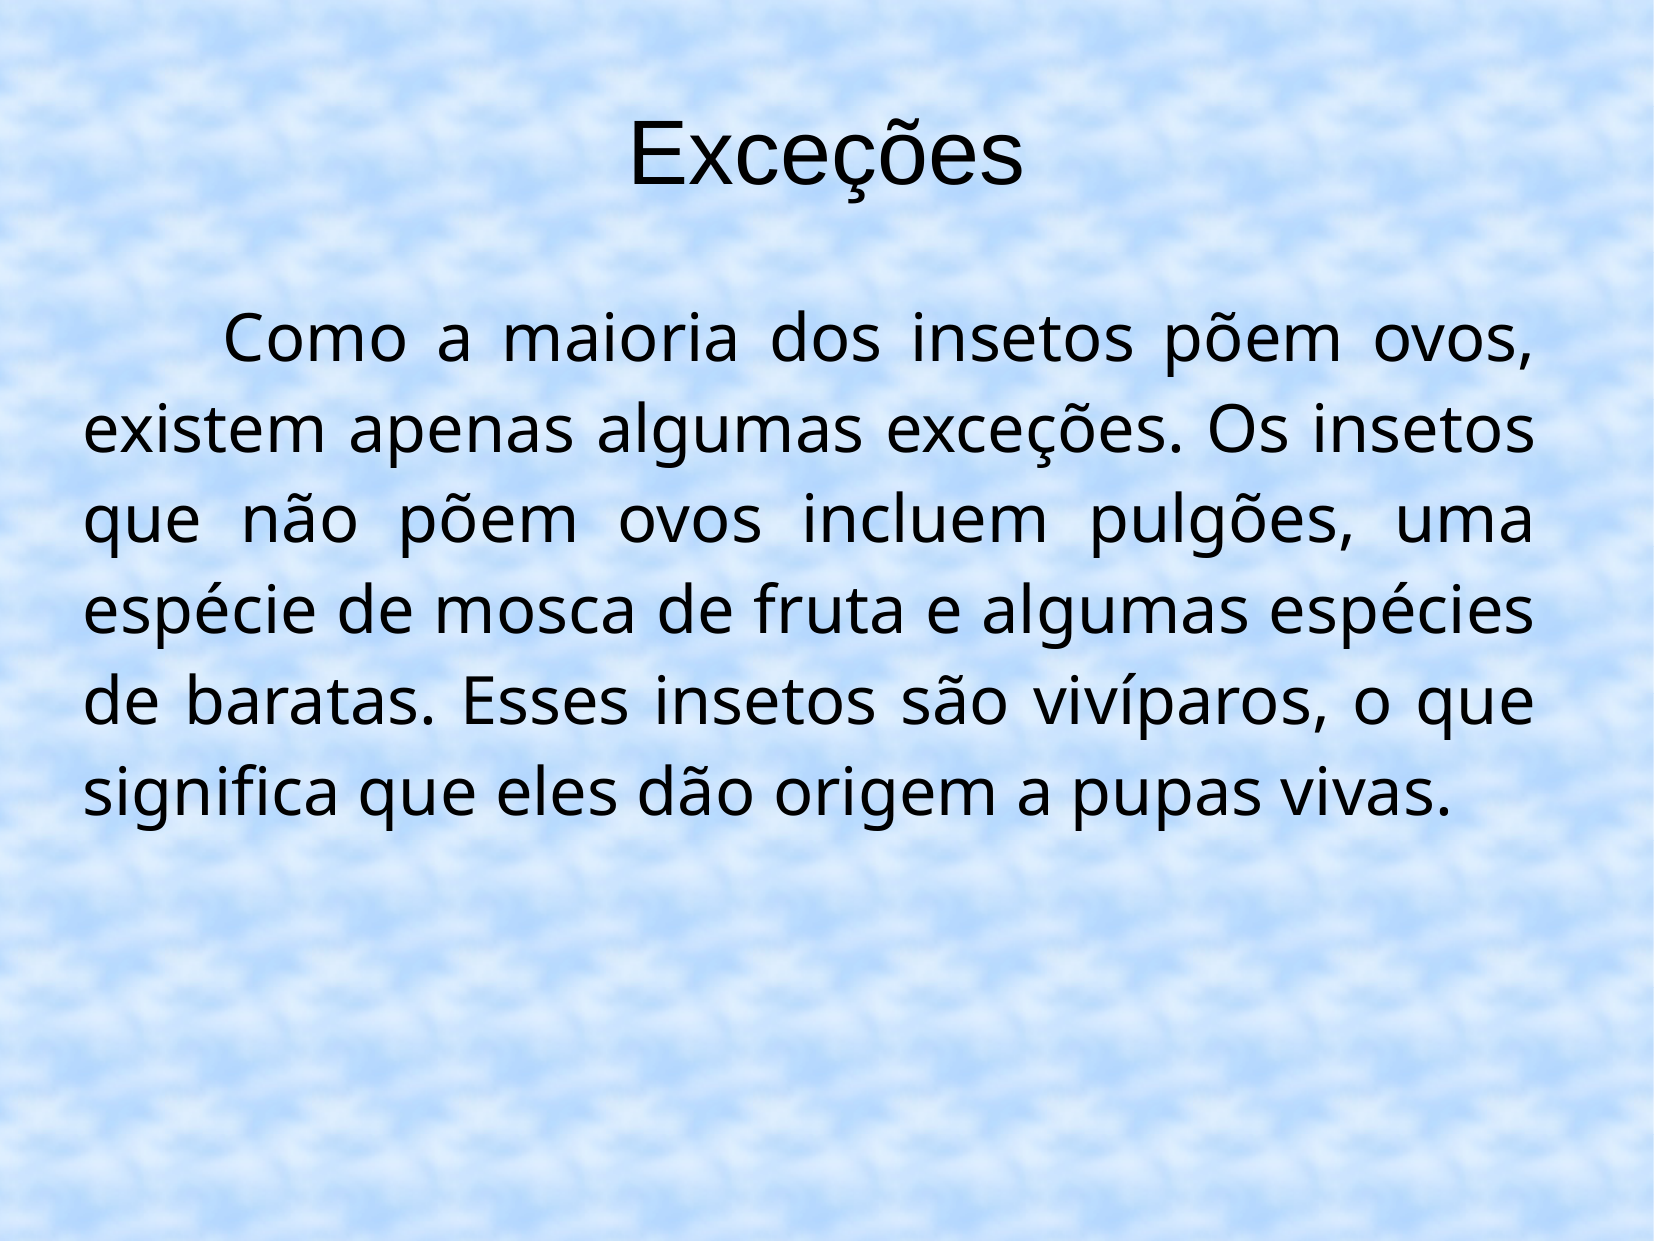

# Exceções
 Como a maioria dos insetos põem ovos, existem apenas algumas exceções. Os insetos que não põem ovos incluem pulgões, uma espécie de mosca de fruta e algumas espécies de baratas. Esses insetos são vivíparos, o que significa que eles dão origem a pupas vivas.